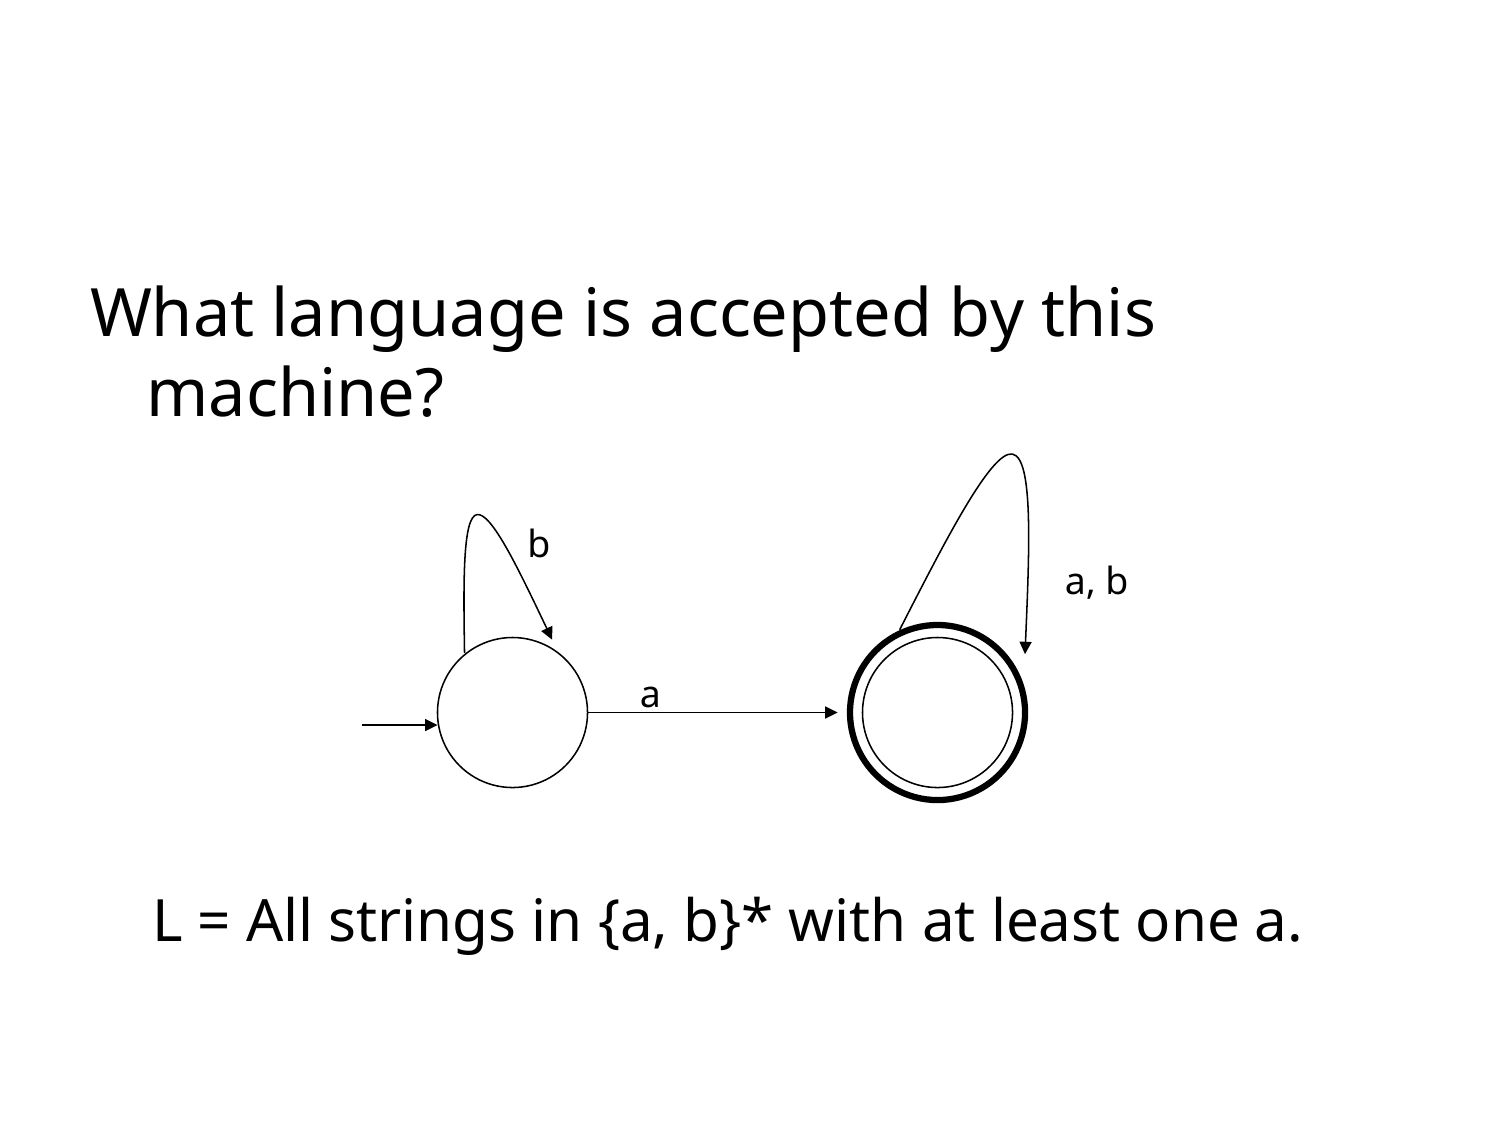

#
What language is accepted by this machine?
b
a, b
a
L = All strings in {a, b}* with at least one a.